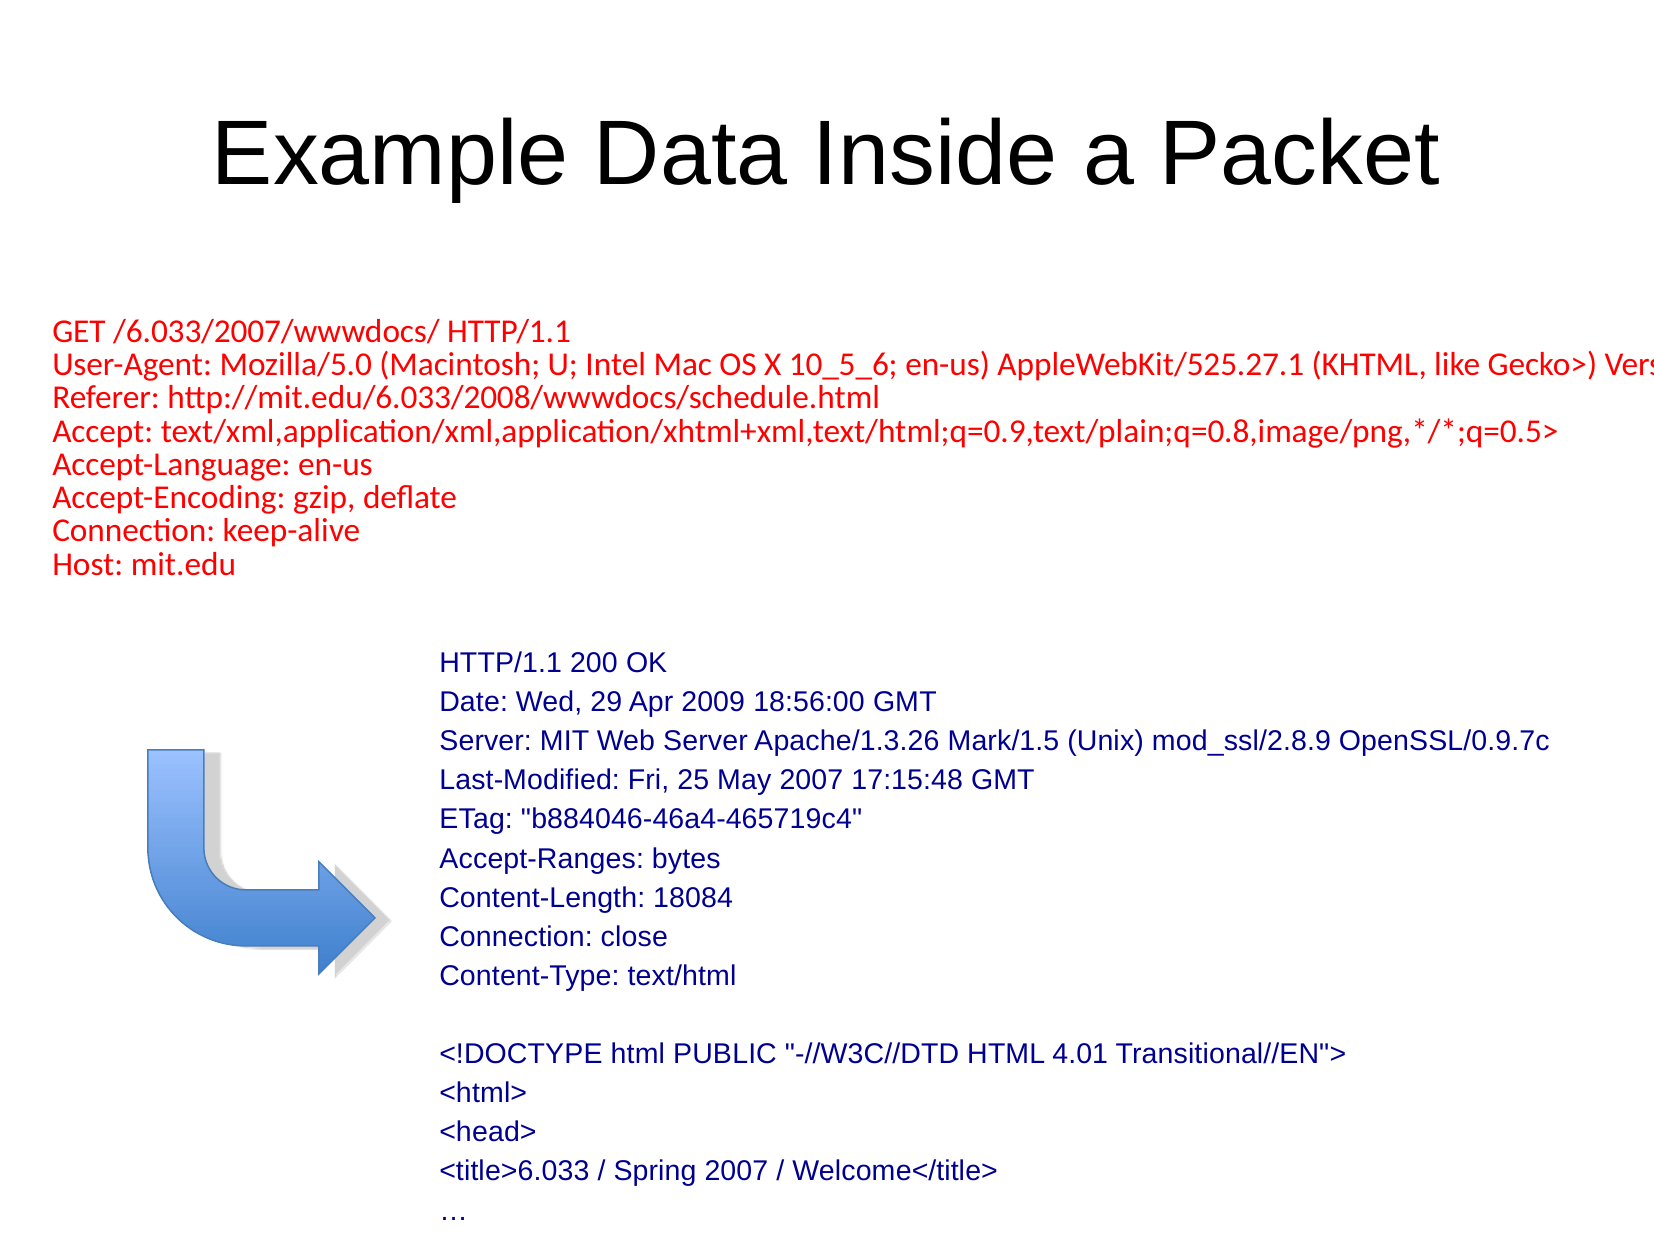

# Example Data Inside a Packet
GET /6.033/2007/wwwdocs/ HTTP/1.1
User-Agent: Mozilla/5.0 (Macintosh; U; Intel Mac OS X 10_5_6; en-us) AppleWebKit/525.27.1 (KHTML, like Gecko>) Version/3.2.1 Safari/525.27.1
Referer: http://mit.edu/6.033/2008/wwwdocs/schedule.html
Accept: text/xml,application/xml,application/xhtml+xml,text/html;q=0.9,text/plain;q=0.8,image/png,*/*;q=0.5>
Accept-Language: en-us
Accept-Encoding: gzip, deflate
Connection: keep-alive
Host: mit.edu
HTTP/1.1 200 OK
Date: Wed, 29 Apr 2009 18:56:00 GMT
Server: MIT Web Server Apache/1.3.26 Mark/1.5 (Unix) mod_ssl/2.8.9 OpenSSL/0.9.7c
Last-Modified: Fri, 25 May 2007 17:15:48 GMT
ETag: "b884046-46a4-465719c4"
Accept-Ranges: bytes
Content-Length: 18084
Connection: close
Content-Type: text/html
<!DOCTYPE html PUBLIC "-//W3C//DTD HTML 4.01 Transitional//EN">
<html>
<head>
<title>6.033 / Spring 2007 / Welcome</title>
…